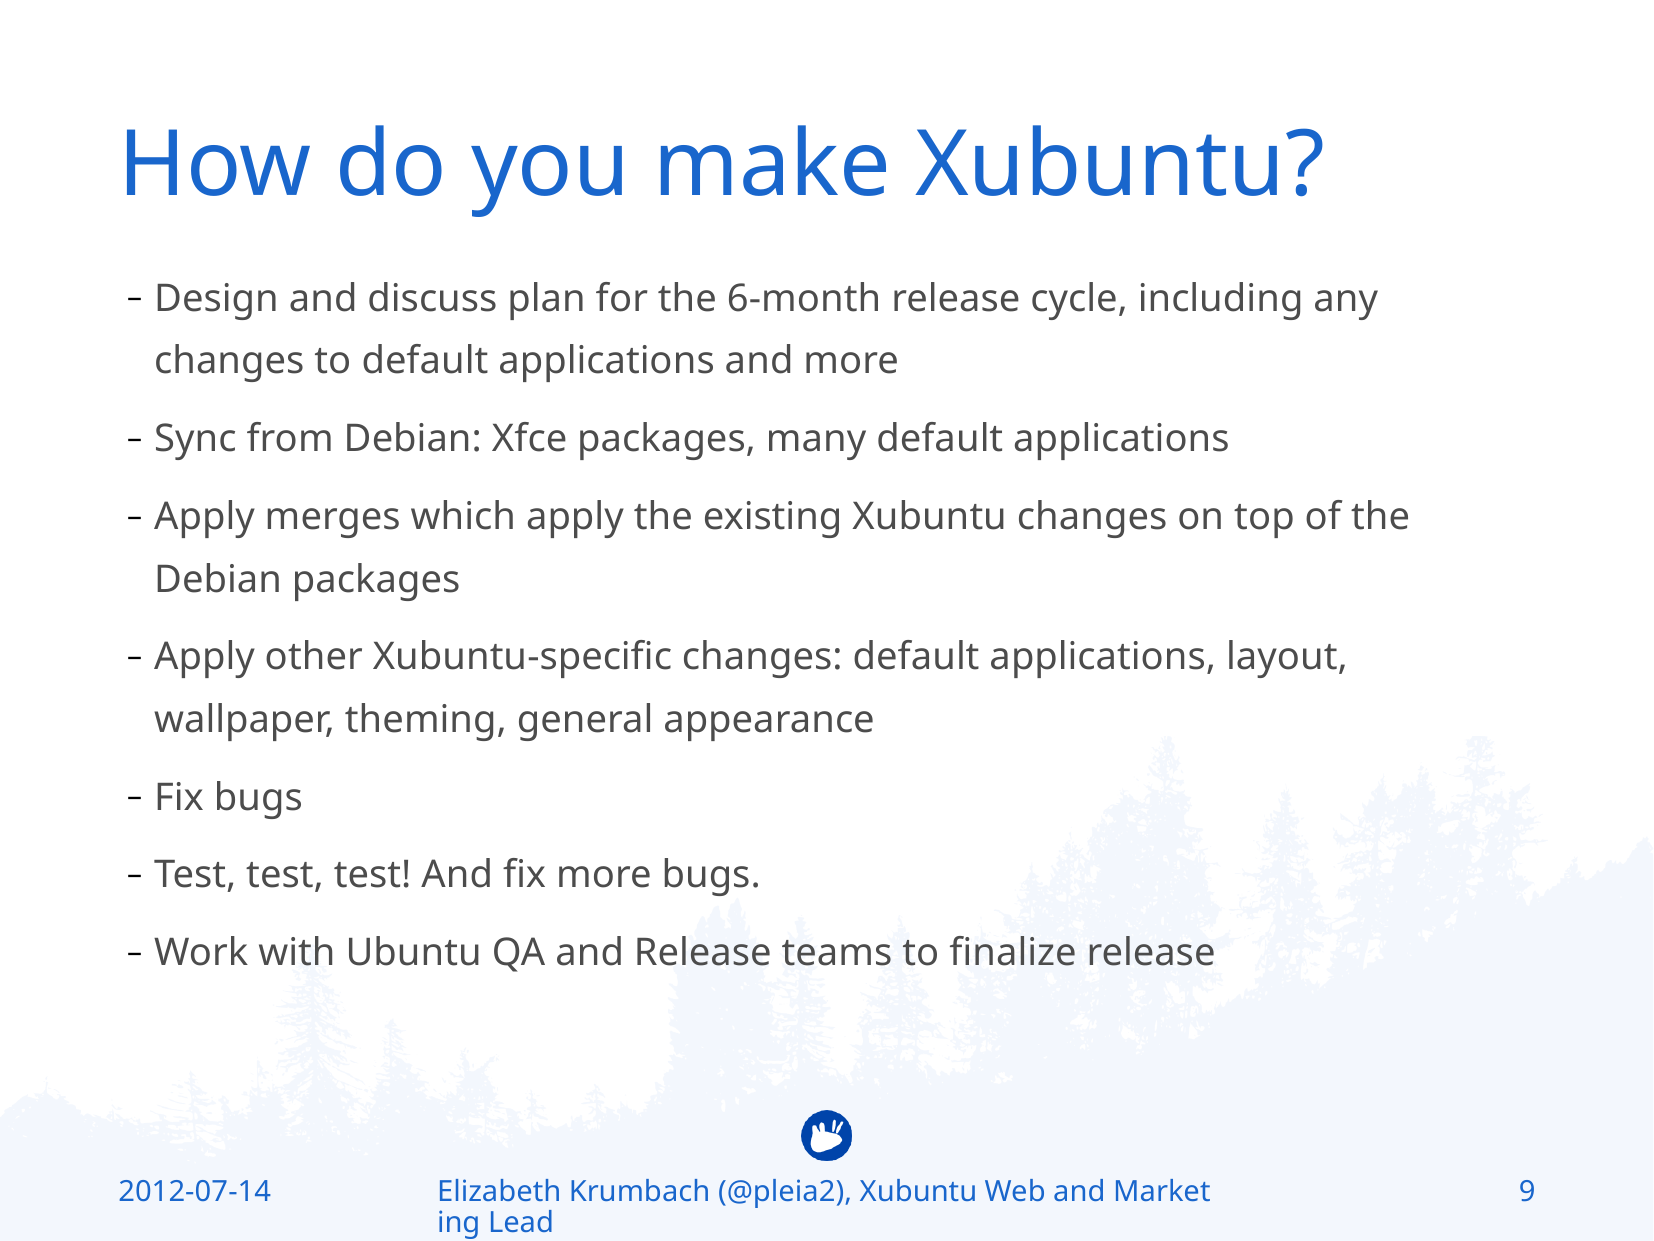

# How do you make Xubuntu?
Design and discuss plan for the 6-month release cycle, including any changes to default applications and more
Sync from Debian: Xfce packages, many default applications
Apply merges which apply the existing Xubuntu changes on top of the Debian packages
Apply other Xubuntu-specific changes: default applications, layout, wallpaper, theming, general appearance
Fix bugs
Test, test, test! And fix more bugs.
Work with Ubuntu QA and Release teams to finalize release
Elizabeth Krumbach (@pleia2), Xubuntu Web and Marketing Lead
2012-07-14
9